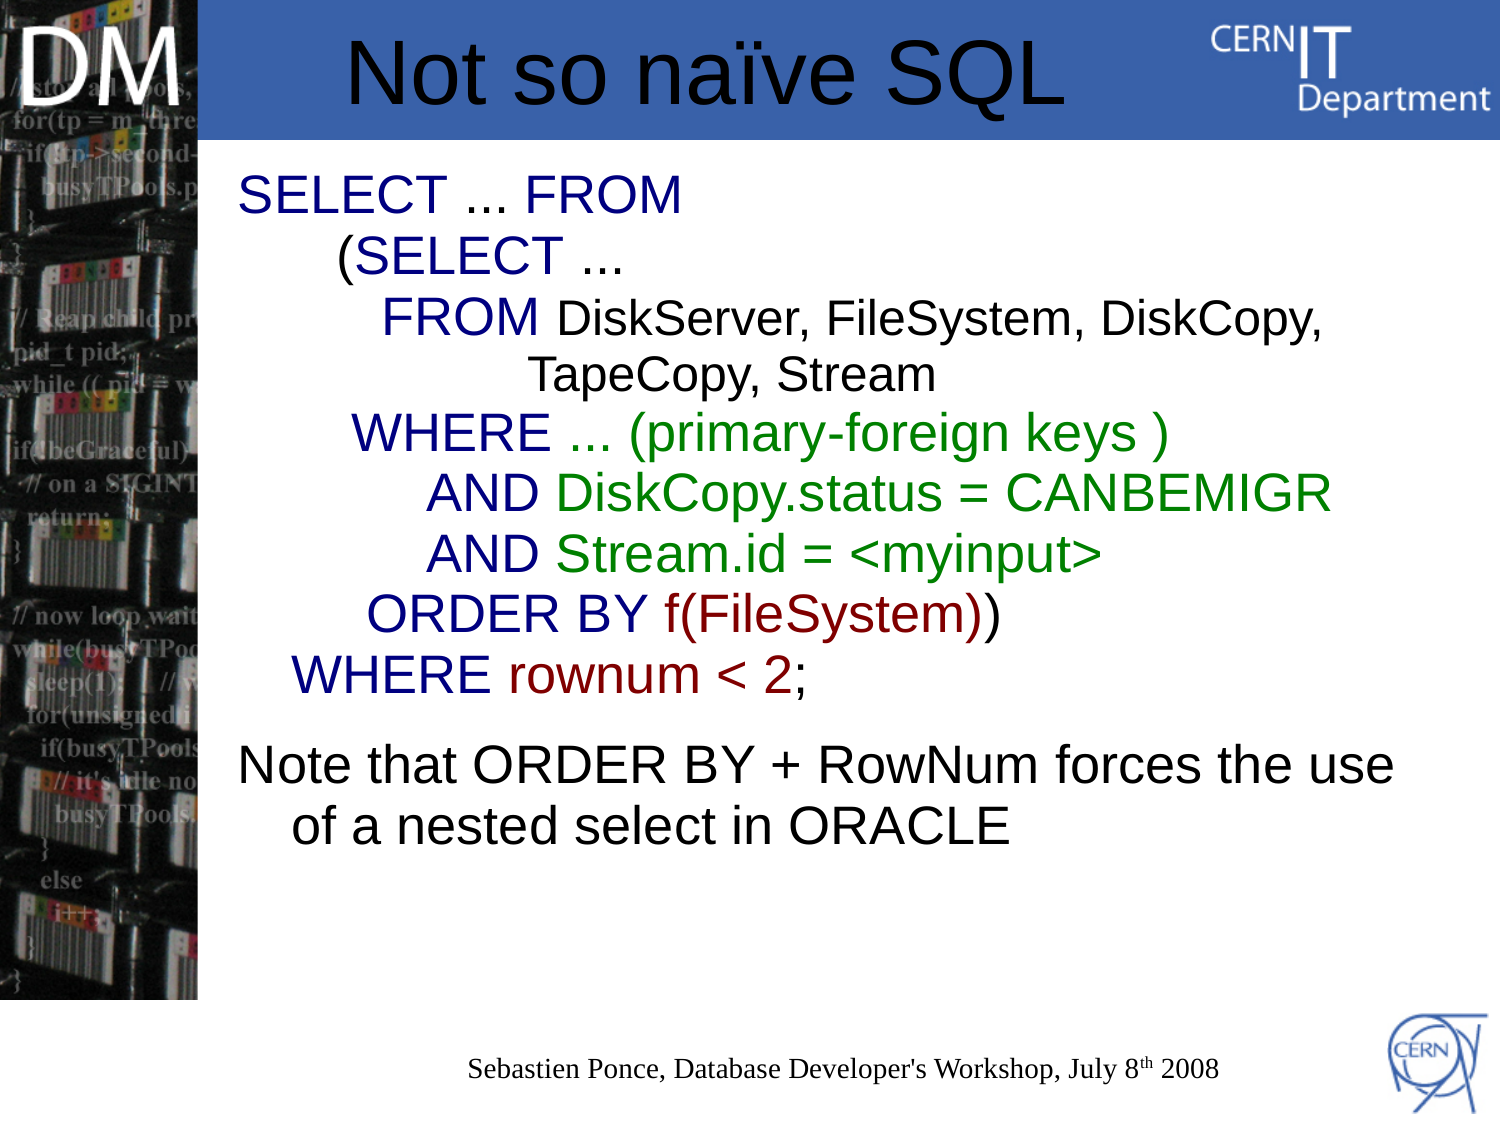

# Not so naïve SQL
SELECT ... FROM
 (SELECT ...
 FROM DiskServer, FileSystem, DiskCopy,
 TapeCopy, Stream
 WHERE ... (primary-foreign keys )
 AND DiskCopy.status = CANBEMIGR
 AND Stream.id = <myinput>
 ORDER BY f(FileSystem))
WHERE rownum < 2;
Note that ORDER BY + RowNum forces the use of a nested select in ORACLE